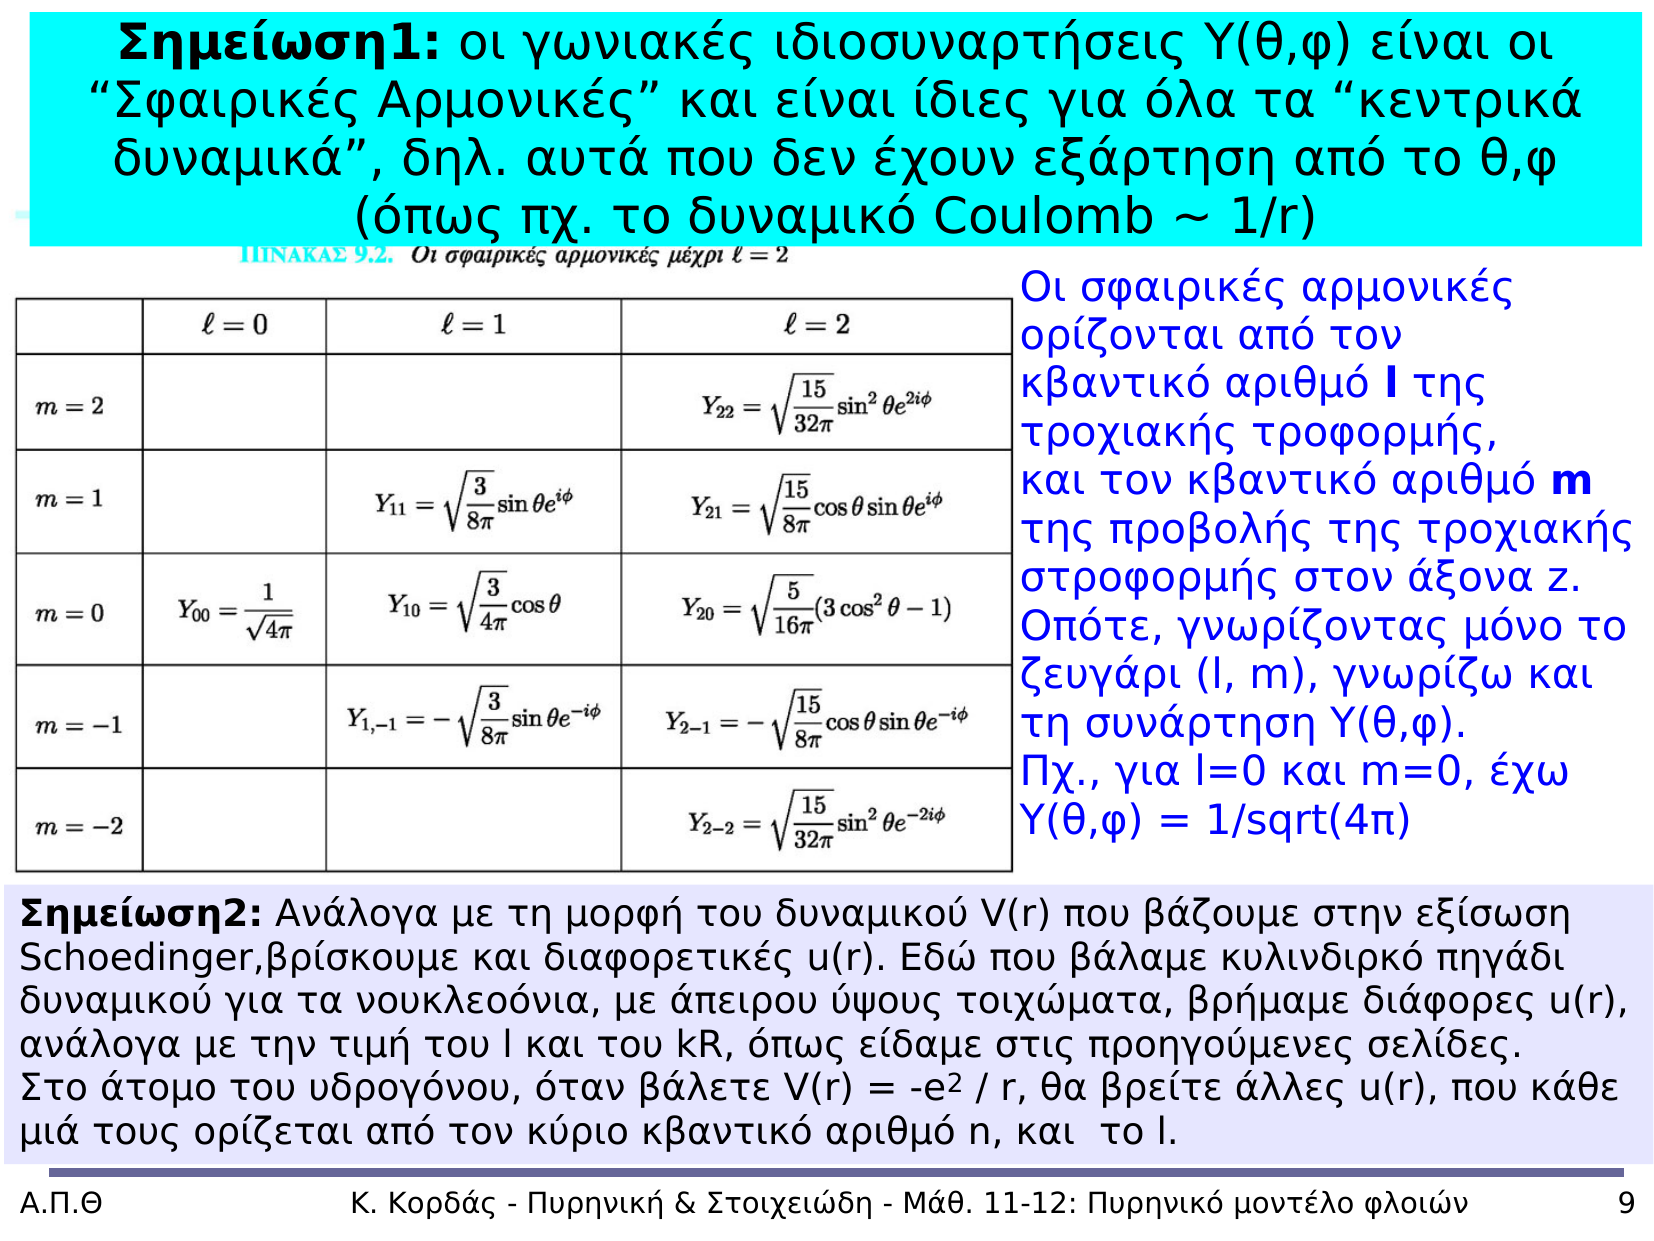

# Σημείωση1: οι γωνιακές ιδιοσυναρτήσεις Υ(θ,φ) είναι οι “Σφαιρικές Αρμονικές” και είναι ίδιες για όλα τα “κεντρικά δυναμικά”, δηλ. αυτά που δεν έχουν εξάρτηση από το θ,φ (όπως πχ. το δυναμικό Coulomb ~ 1/r)
Οι σφαιρικές αρμονικές
ορίζονται από τον
κβαντικό αριθμό l της
τροχιακής τροφορμής,
και τον κβαντικό αριθμό m
της προβολής της τροχιακής
στροφορμής στον άξονα z.
Οπότε, γνωρίζοντας μόνο το
ζευγάρι (l, m), γνωρίζω και
τη συνάρτηση Υ(θ,φ).
Πχ., για l=0 και m=0, έχω
Y(θ,φ) = 1/sqrt(4π)
Σημείωση2: Ανάλογα με τη μορφή του δυναμικού V(r) που βάζουμε στην εξίσωση
Schoedinger,βρίσκουμε και διαφορετικές u(r). Εδώ που βάλαμε κυλινδιρκό πηγάδι
δυναμικού για τα νουκλεοόνια, με άπειρου ύψους τοιχώματα, βρήμαμε διάφορες u(r),
ανάλογα με την τιμή του l και του kR, όπως είδαμε στις προηγούμενες σελίδες.
Στο άτομο του υδρογόνου, όταν βάλετε V(r) = -e2 / r, θα βρείτε άλλες u(r), που κάθε
μιά τους ορίζεται από τον κύριο κβαντικό αριθμό n, και το l.
Α.Π.Θ
Κ. Κορδάς - Πυρηνική & Στοιχειώδη - Μάθ. 11-12: Πυρηνικό μοντέλο φλοιών
9